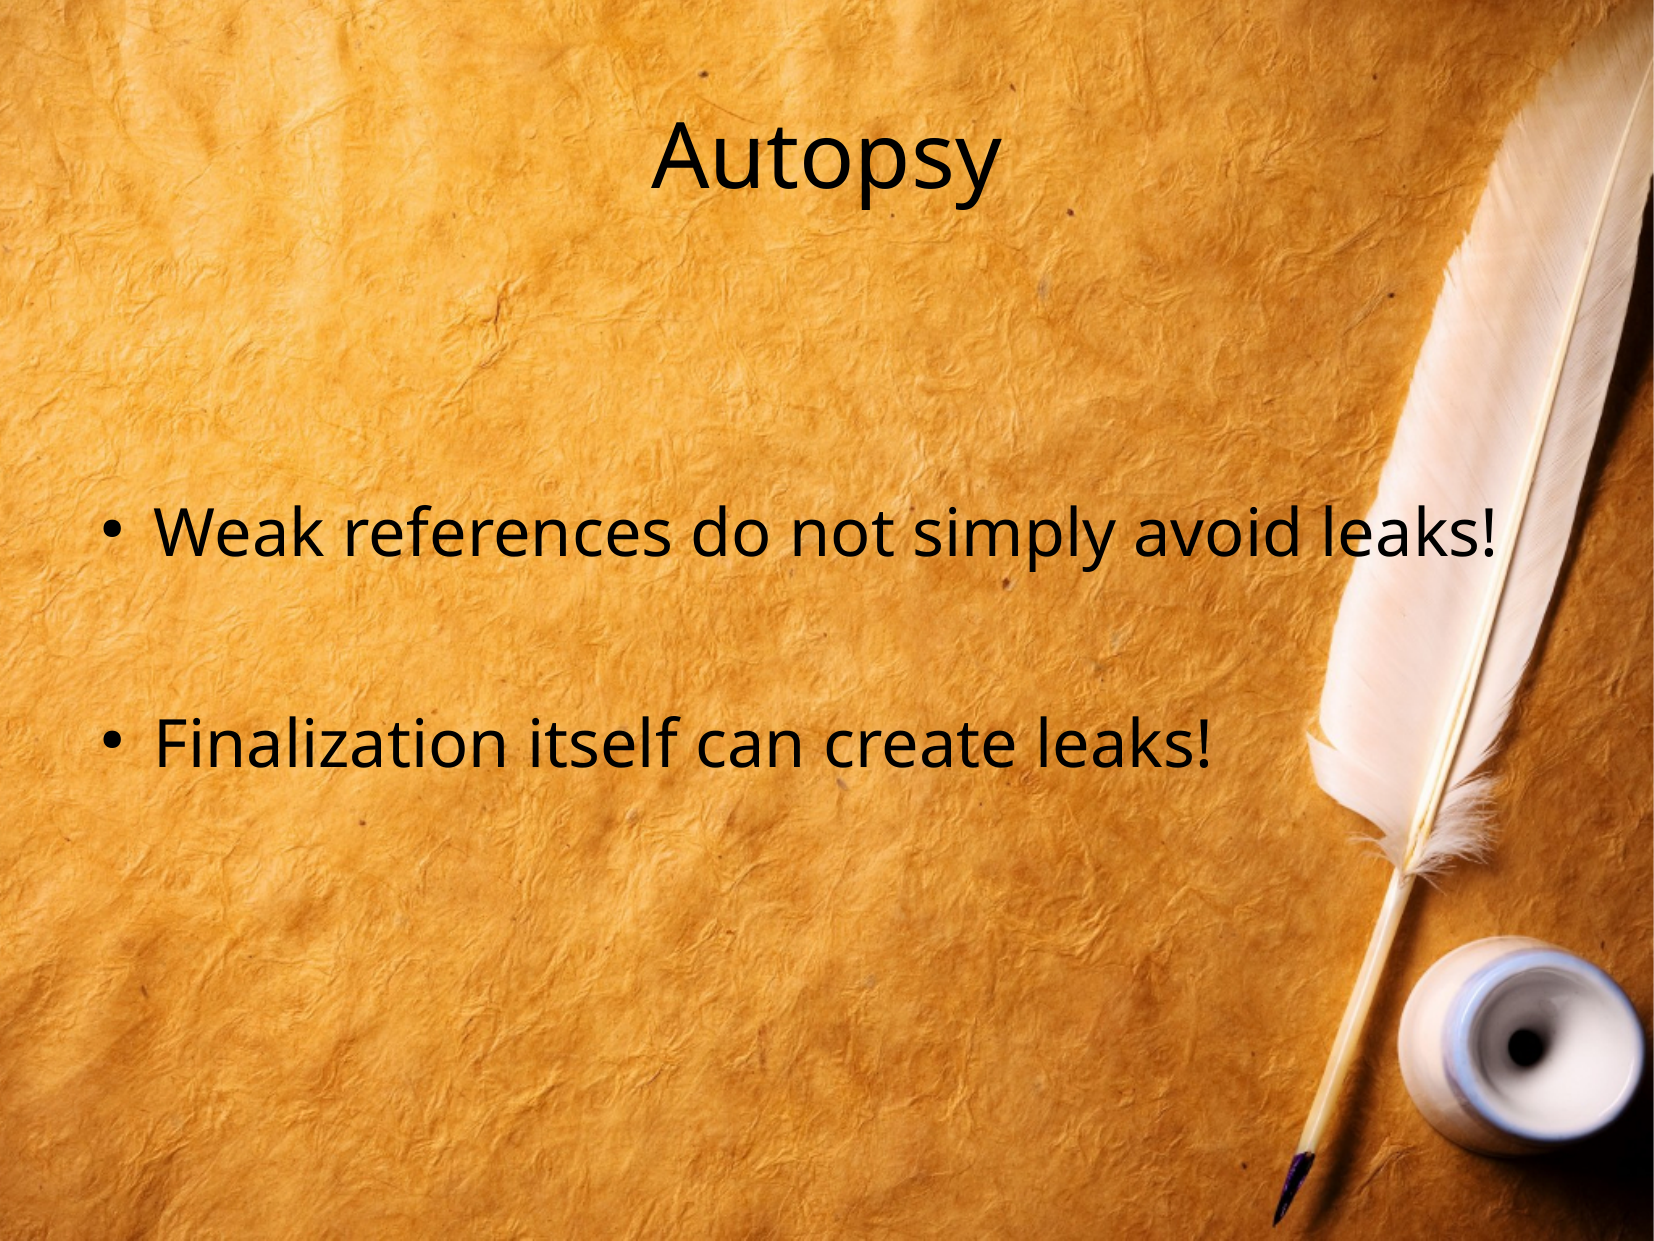

# Autopsy
Weak references do not simply avoid leaks!
Finalization itself can create leaks!